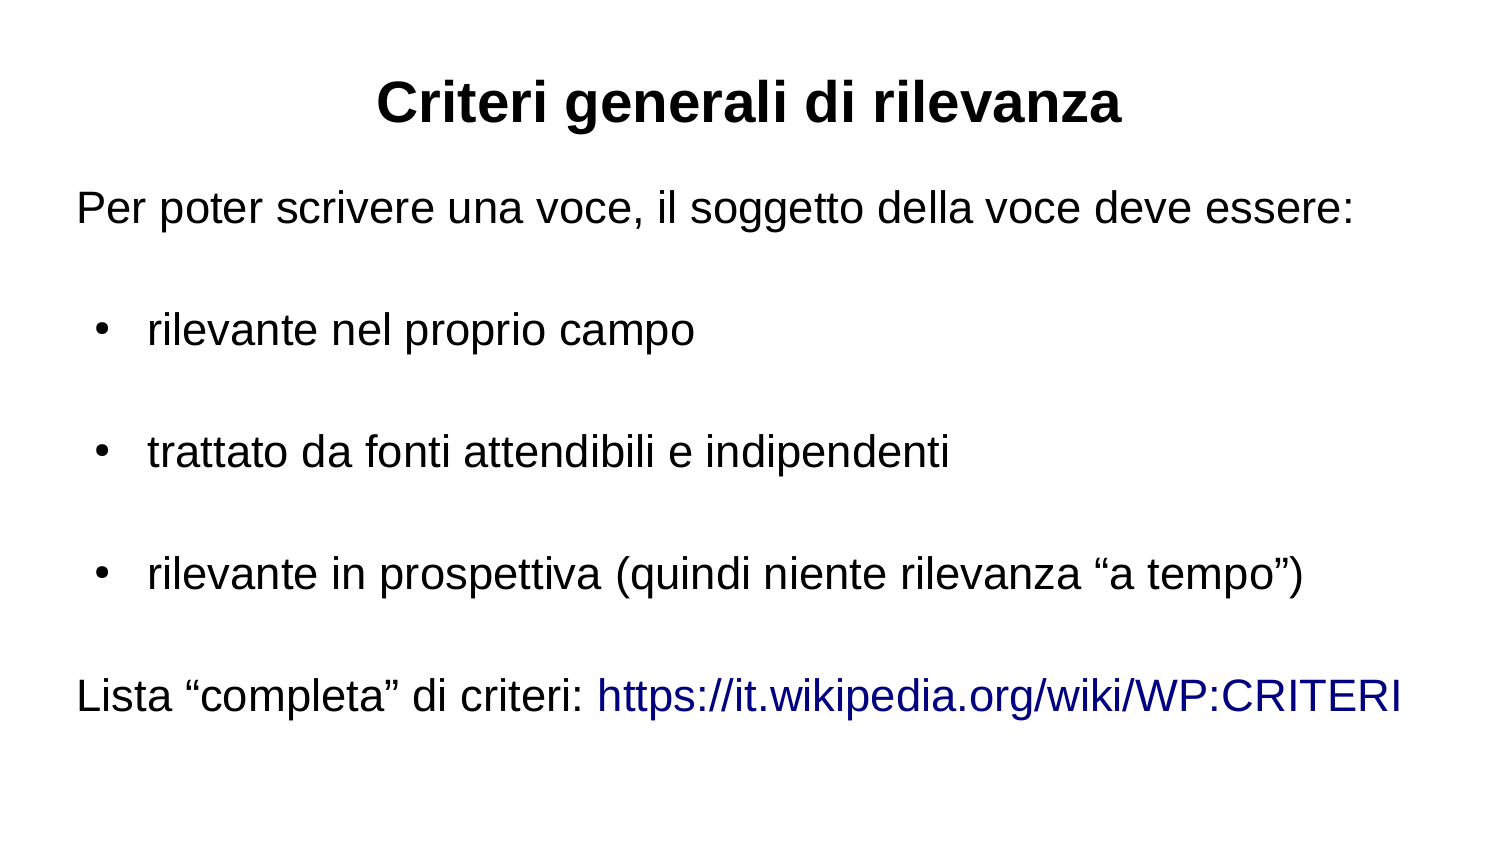

# Criteri generali di rilevanza
Per poter scrivere una voce, il soggetto della voce deve essere:
rilevante nel proprio campo
trattato da fonti attendibili e indipendenti
rilevante in prospettiva (quindi niente rilevanza “a tempo”)
Lista “completa” di criteri: https://it.wikipedia.org/wiki/WP:CRITERI